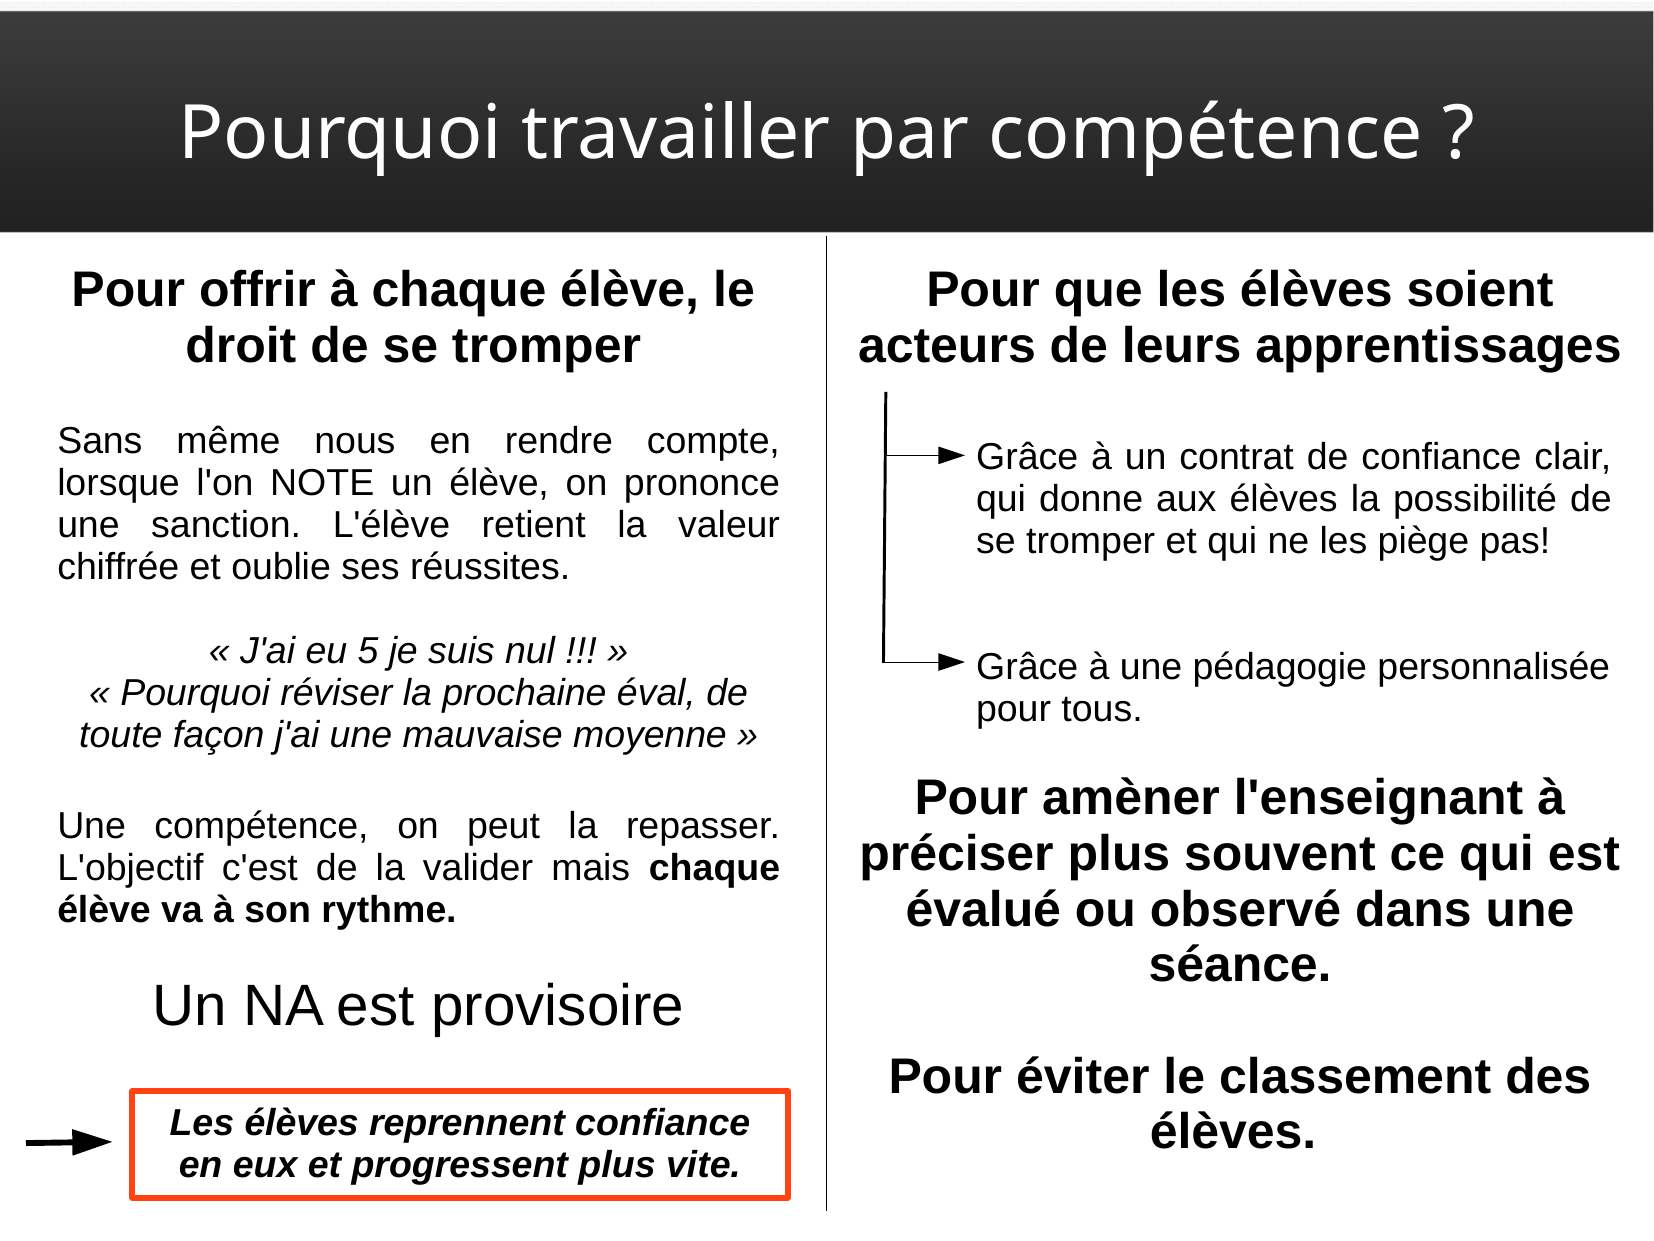

Pourquoi travailler par compétence ?
Pour offrir à chaque élève, le droit de se tromper
Pour que les élèves soient acteurs de leurs apprentissages
Sans même nous en rendre compte, lorsque l'on NOTE un élève, on prononce une sanction. L'élève retient la valeur chiffrée et oublie ses réussites.
« J'ai eu 5 je suis nul !!! »
« Pourquoi réviser la prochaine éval, de toute façon j'ai une mauvaise moyenne »
Grâce à un contrat de confiance clair, qui donne aux élèves la possibilité de se tromper et qui ne les piège pas!
Grâce à une pédagogie personnalisée pour tous.
Pour amèner l'enseignant à préciser plus souvent ce qui est évalué ou observé dans une séance.
Pour éviter le classement des élèves.
Une compétence, on peut la repasser. L'objectif c'est de la valider mais chaque élève va à son rythme.
Un NA est provisoire
Les élèves reprennent confiance en eux et progressent plus vite.